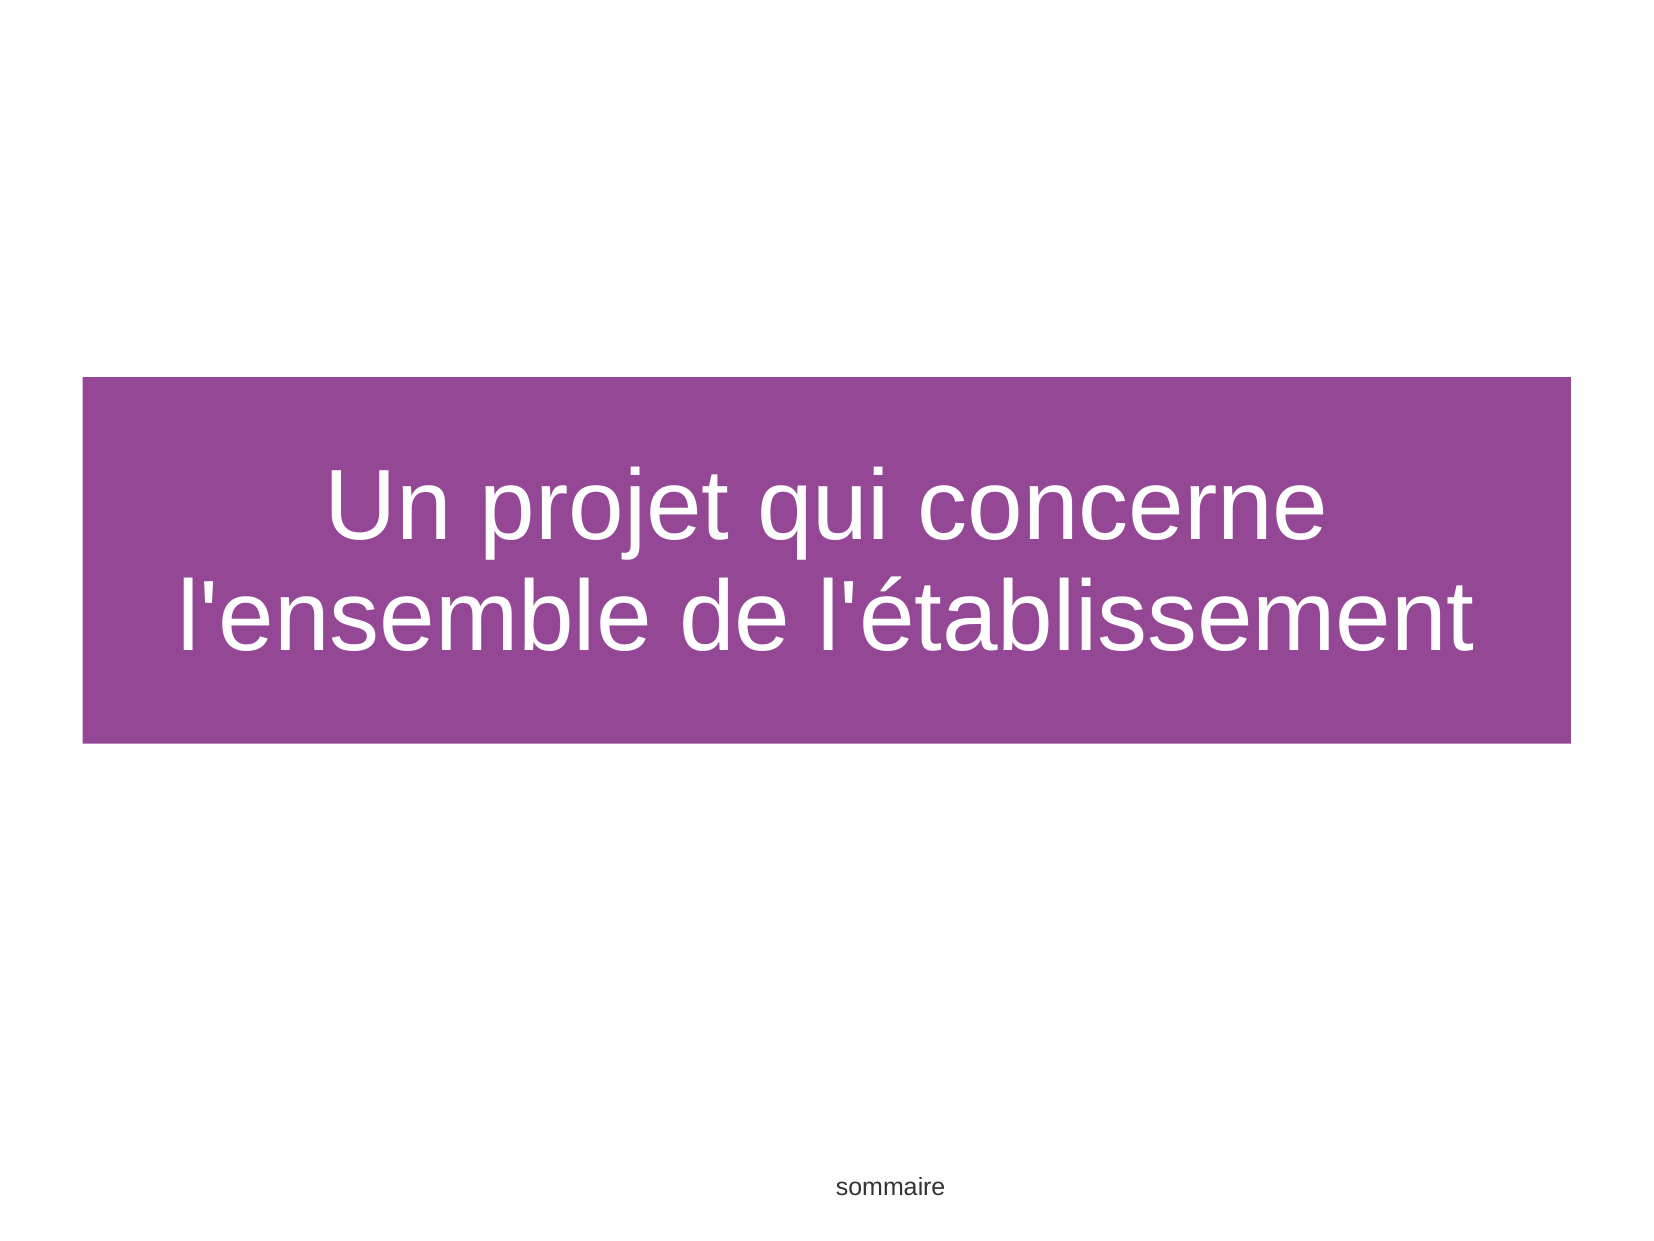

# Un projet qui concerne l'ensemble de l'établissement
sommaire